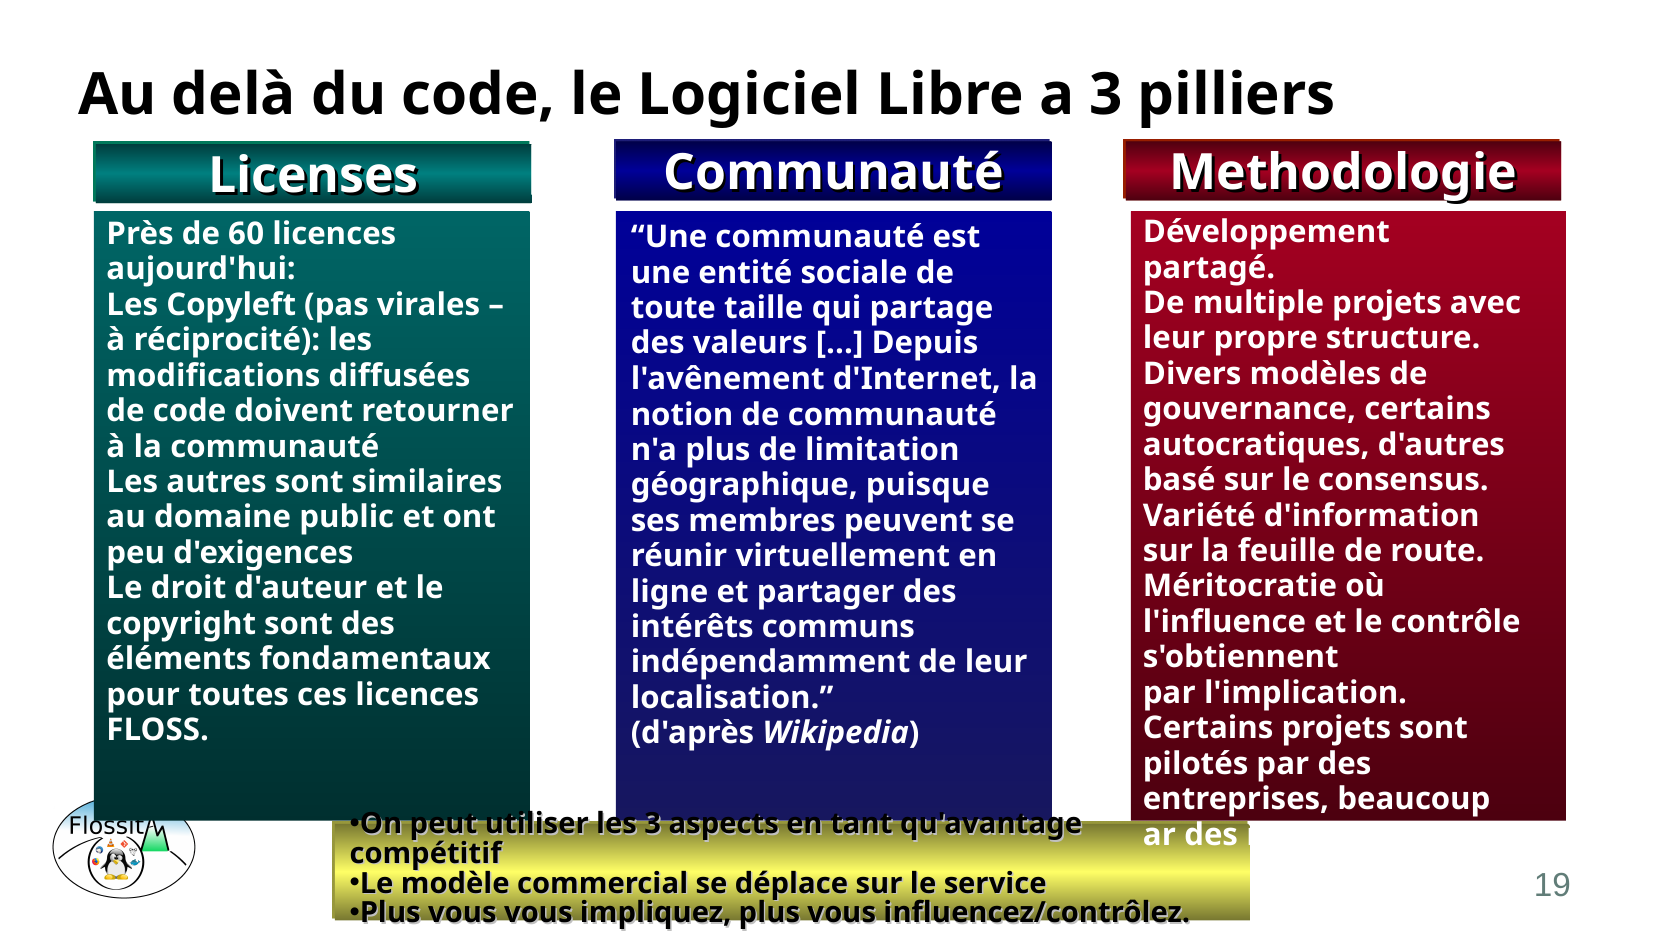

Au delà du code, le Logiciel Libre a 3 pilliers
Communauté
Methodologie
Licenses
Développement partagé.
De multiple projets avec leur propre structure. Divers modèles de gouvernance, certains autocratiques, d'autres basé sur le consensus.
Variété d'information sur la feuille de route.
Méritocratie où l'influence et le contrôle s'obtiennent
par l'implication.
Certains projets sont pilotés par des entreprises, beaucoup ar des individus.
Près de 60 licences aujourd'hui:
Les Copyleft (pas virales – à réciprocité): les modifications diffusées de code doivent retourner à la communauté
Les autres sont similaires au domaine public et ont peu d'exigences
Le droit d'auteur et le copyright sont des éléments fondamentaux pour toutes ces licences FLOSS.
“Une communauté est une entité sociale de toute taille qui partage des valeurs [...] Depuis l'avênement d'Internet, la notion de communauté n'a plus de limitation géographique, puisque ses membres peuvent se réunir virtuellement en ligne et partager des intérêts communs indépendamment de leur localisation.”
(d'après Wikipedia)
On peut utiliser les 3 aspects en tant qu'avantage compétitif
Le modèle commercial se déplace sur le service
Plus vous vous impliquez, plus vous influencez/contrôlez.
19